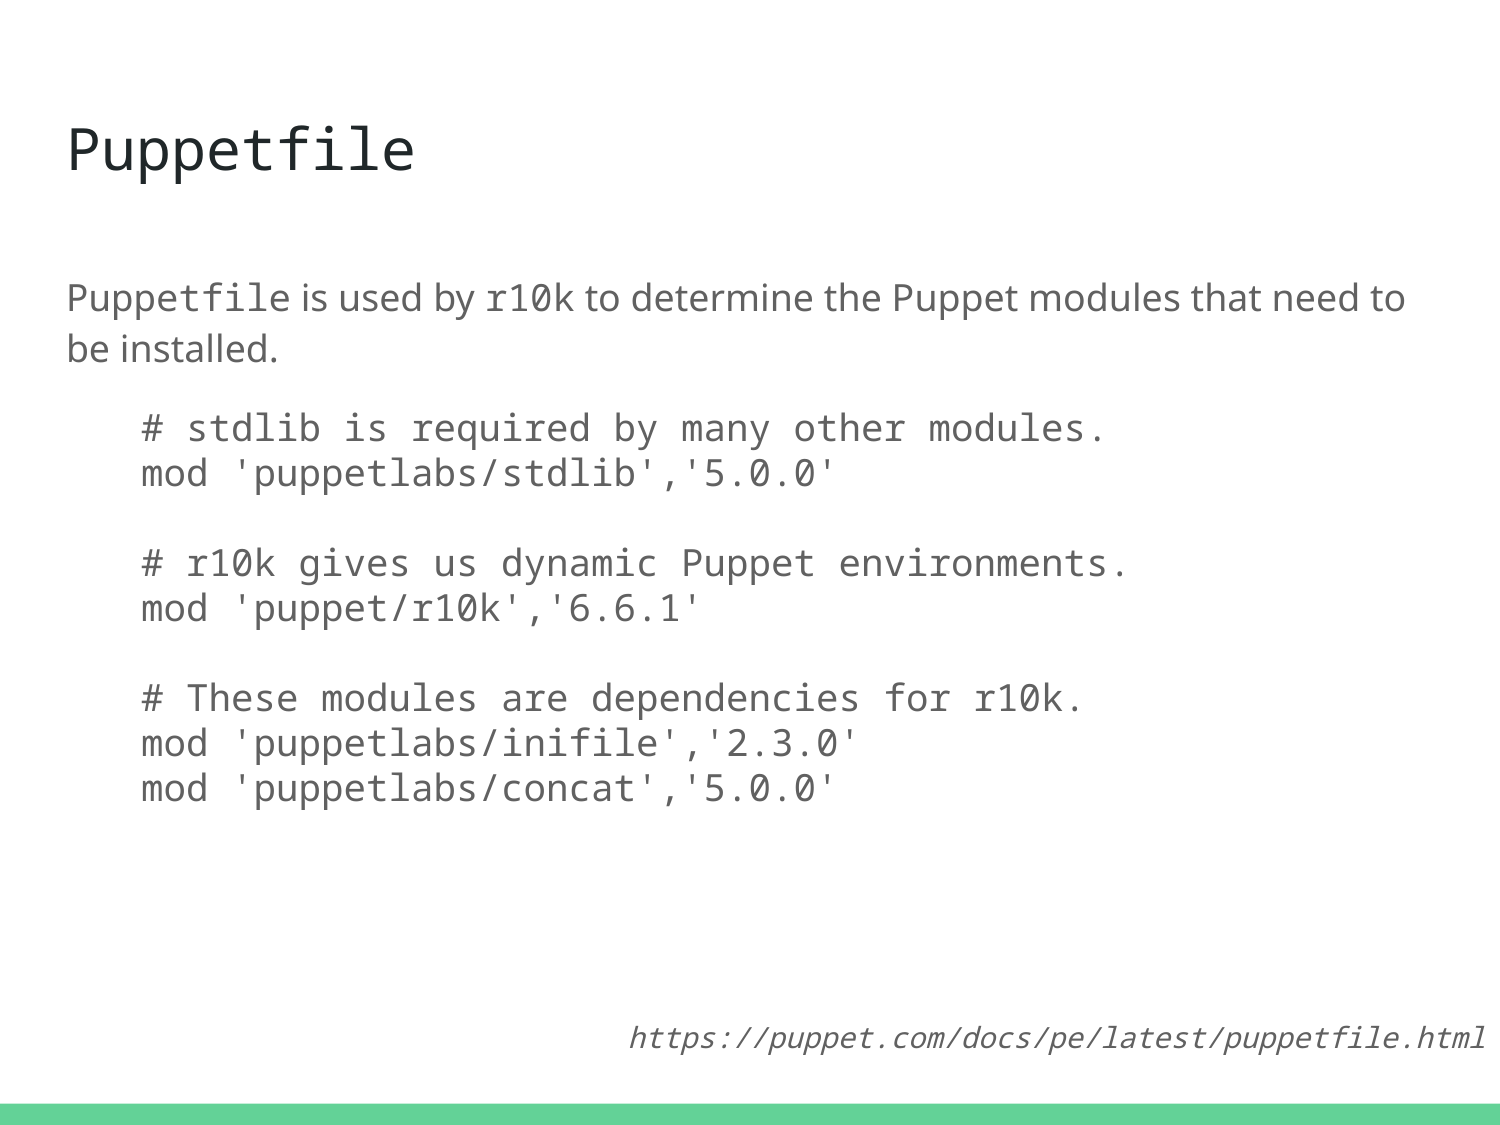

# Puppetfile
Puppetfile is used by r10k to determine the Puppet modules that need to be installed.
# stdlib is required by many other modules.
mod 'puppetlabs/stdlib','5.0.0'
# r10k gives us dynamic Puppet environments.
mod 'puppet/r10k','6.6.1'
# These modules are dependencies for r10k.
mod 'puppetlabs/inifile','2.3.0'
mod 'puppetlabs/concat','5.0.0'
https://puppet.com/docs/pe/latest/puppetfile.html